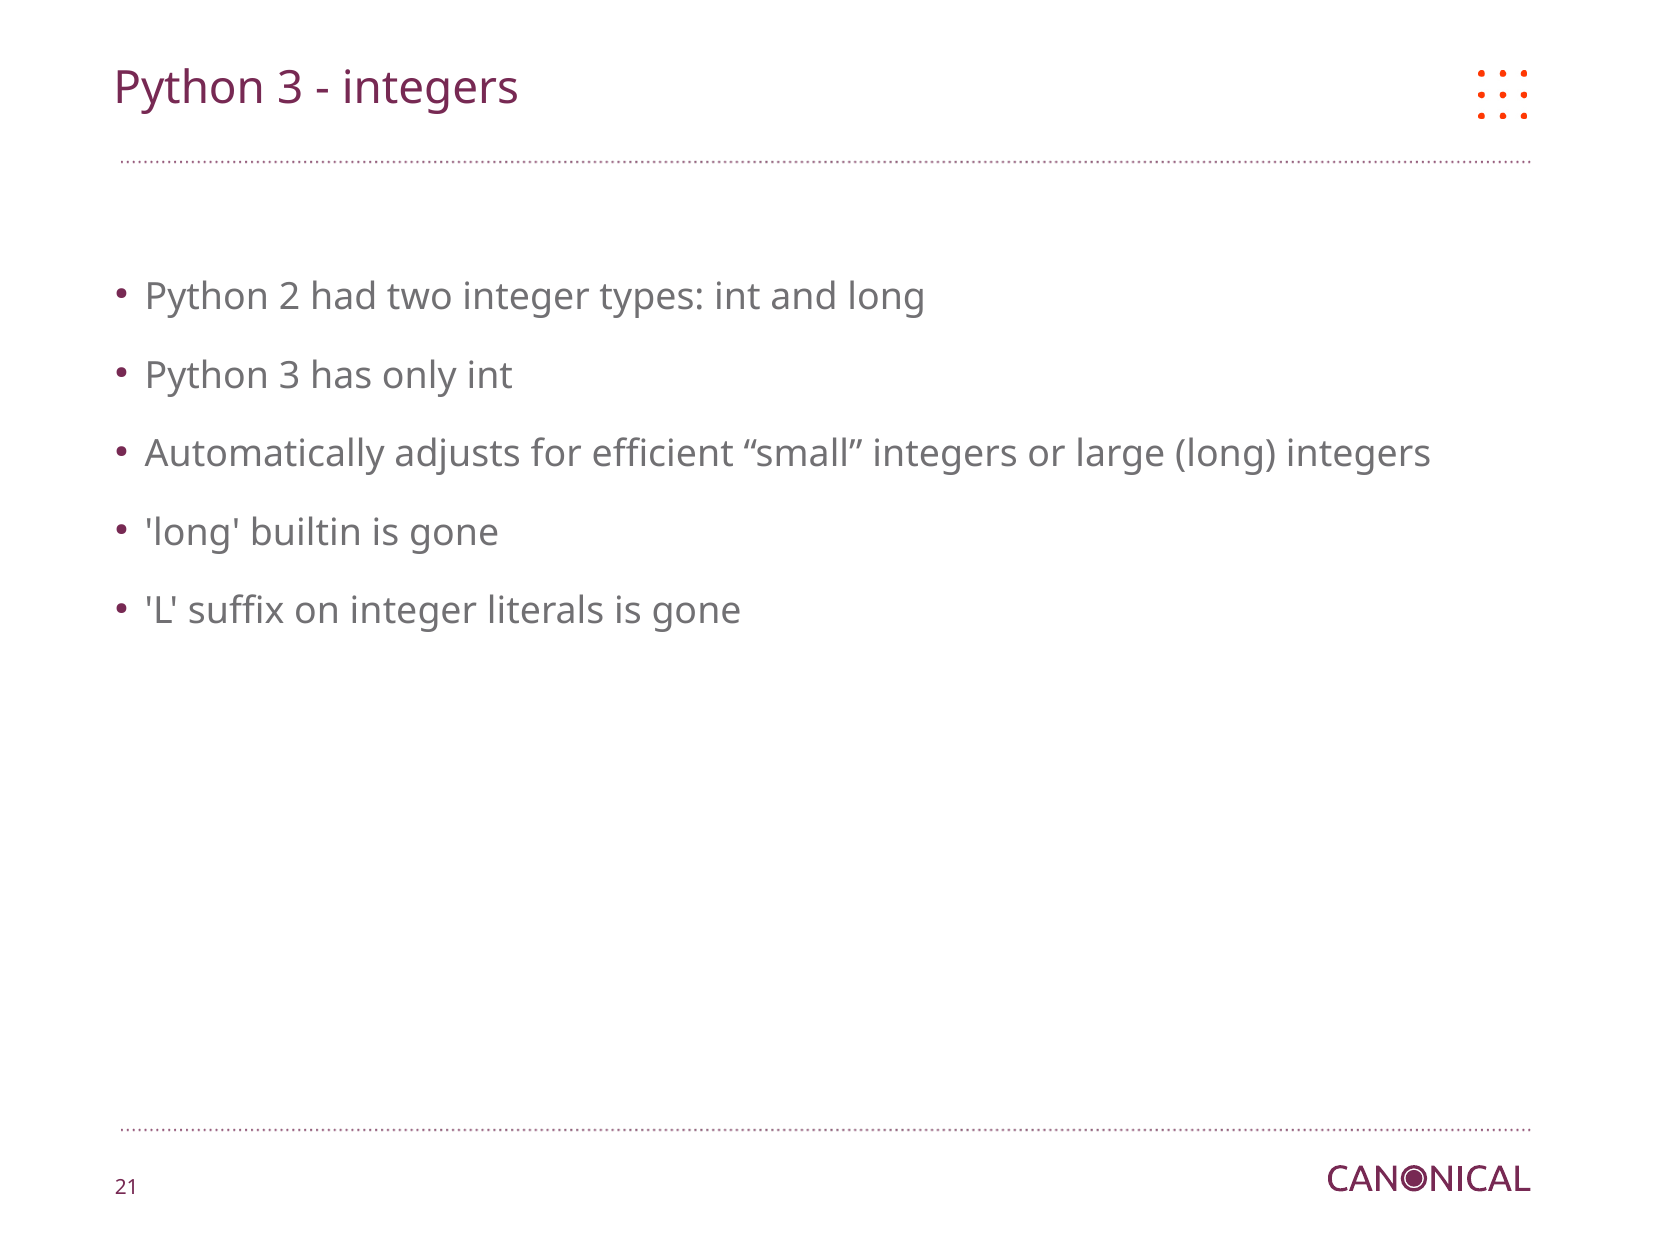

# Python 3 - integers
Python 2 had two integer types: int and long
Python 3 has only int
Automatically adjusts for efficient “small” integers or large (long) integers
'long' builtin is gone
'L' suffix on integer literals is gone